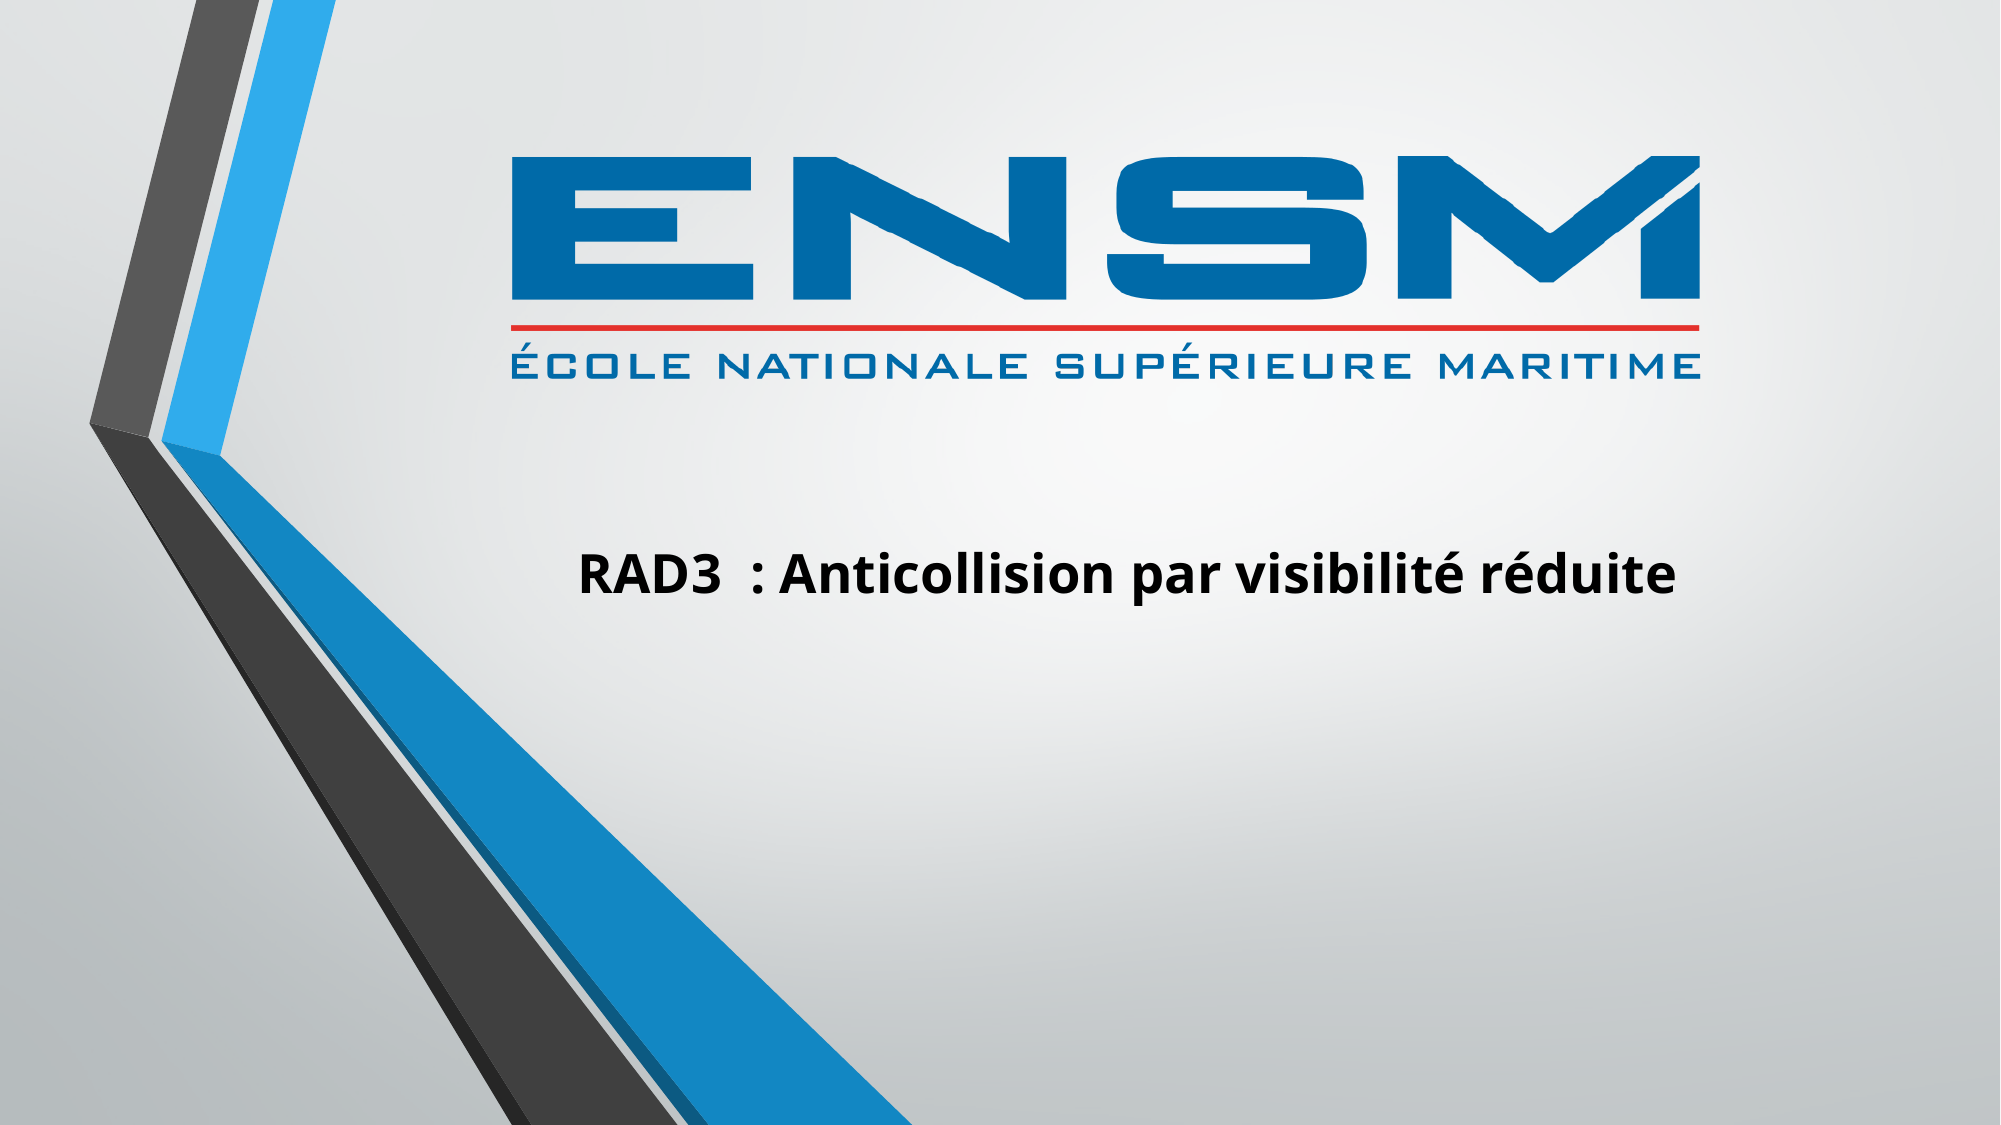

# RAD3 : Anticollision par visibilité réduite